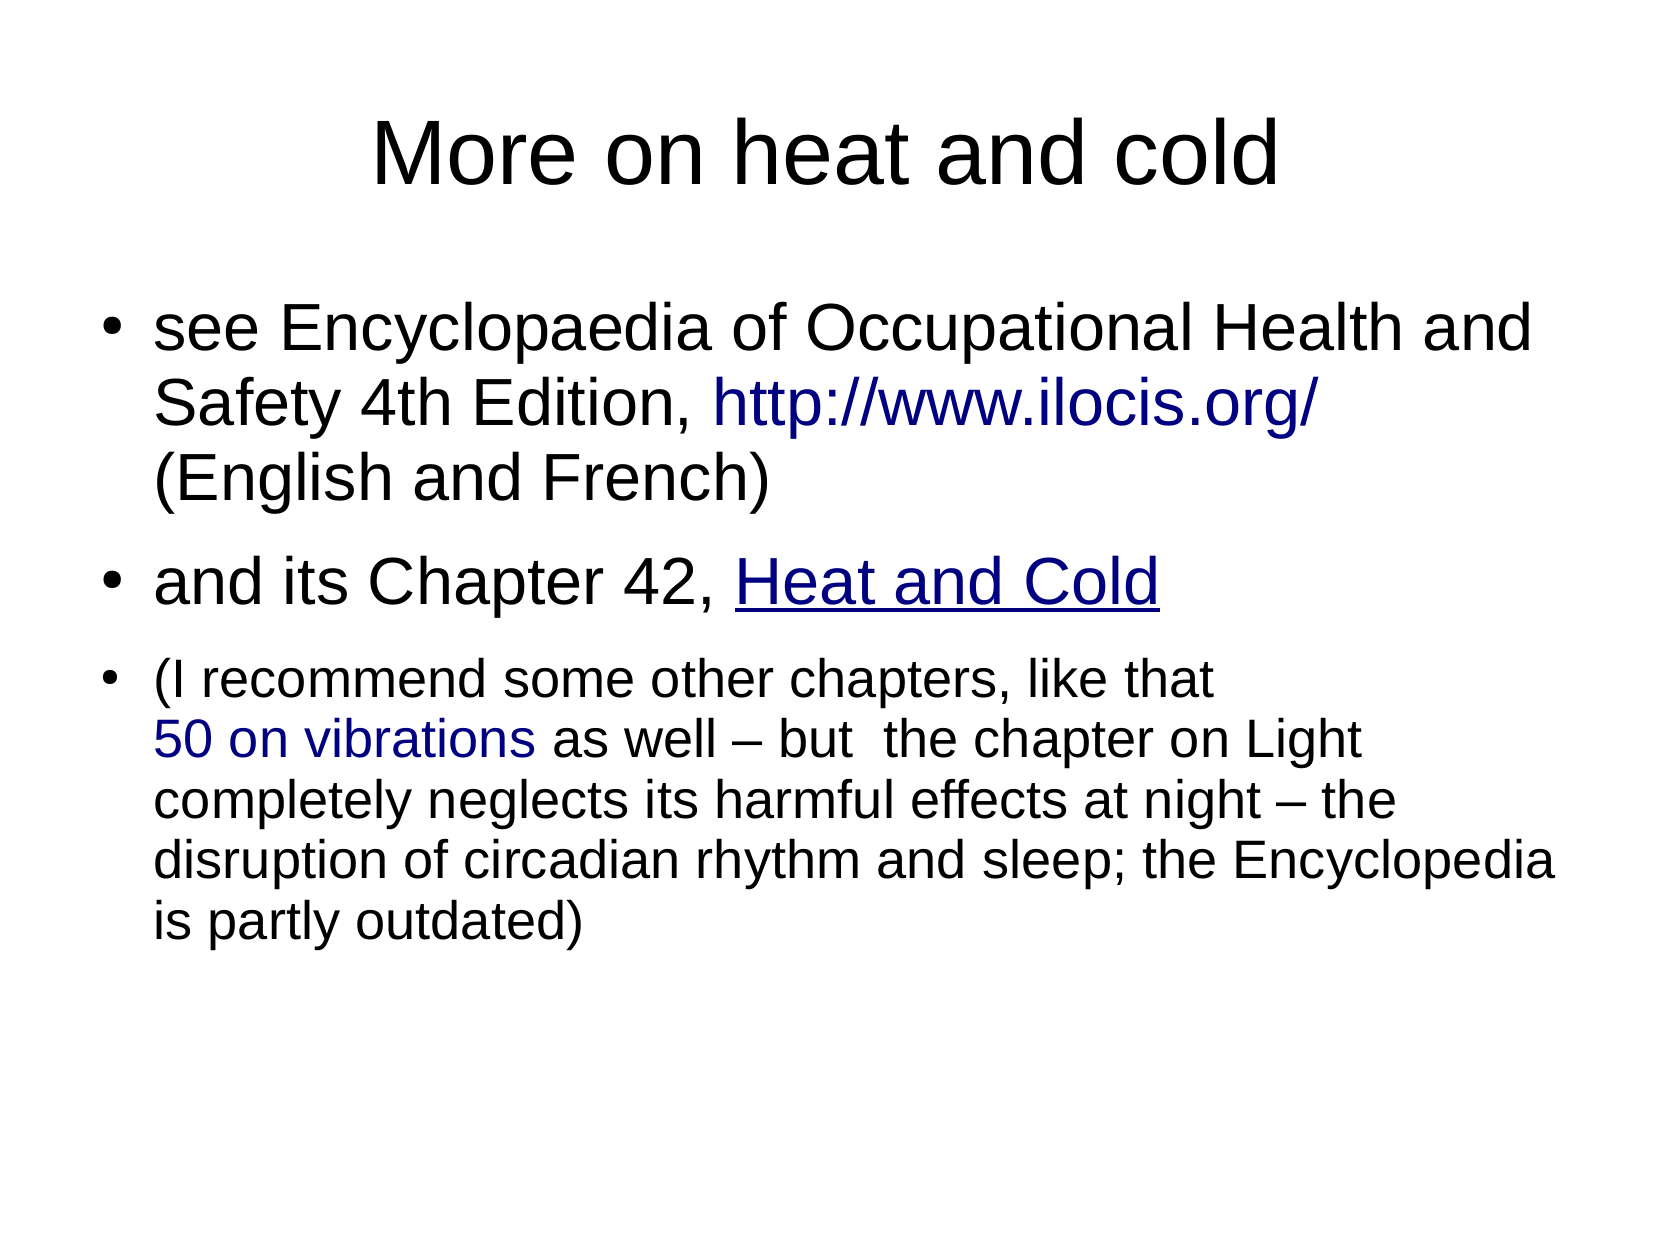

# More on heat and cold
see Encyclopaedia of Occupational Health and Safety 4th Edition, http://www.ilocis.org/ (English and French)
and its Chapter 42, Heat and Cold
(I recommend some other chapters, like that 50 on vibrations as well – but the chapter on Light completely neglects its harmful effects at night – the disruption of circadian rhythm and sleep; the Encyclopedia is partly outdated)